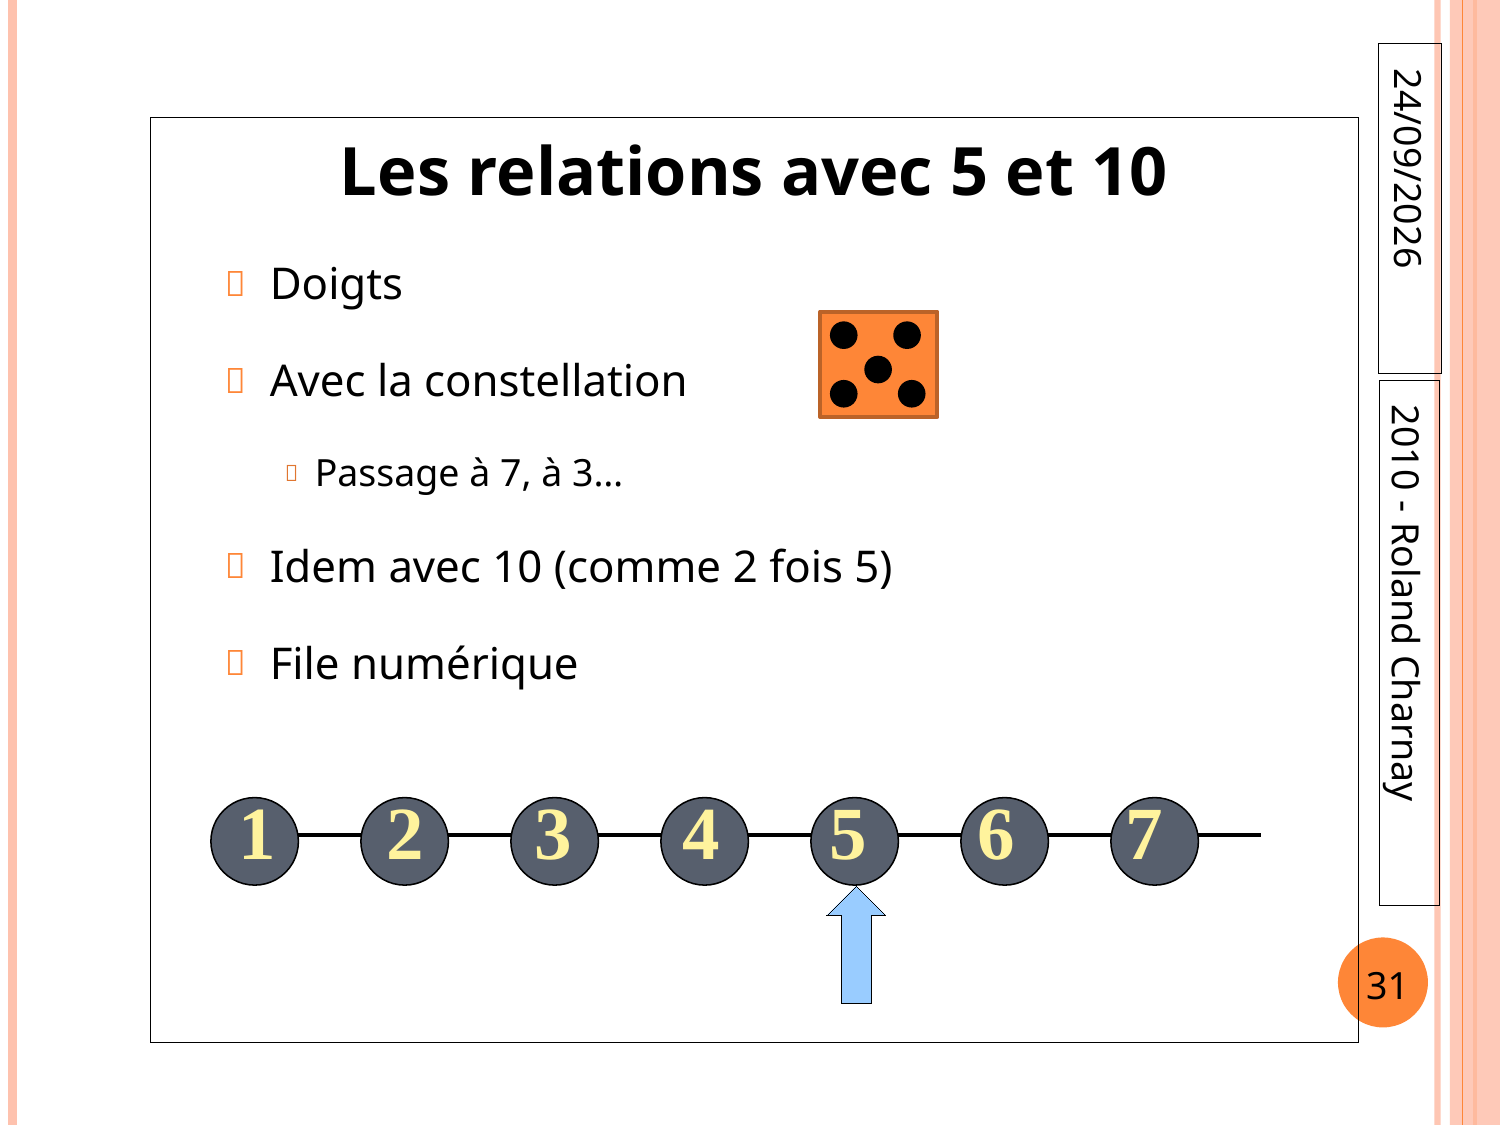

# Les relations avec 5 et 10
Doigts
Avec la constellation
Passage à 7, à 3…
Idem avec 10 (comme 2 fois 5)
File numérique
1	 2	 3	 4	 5	 6	 7